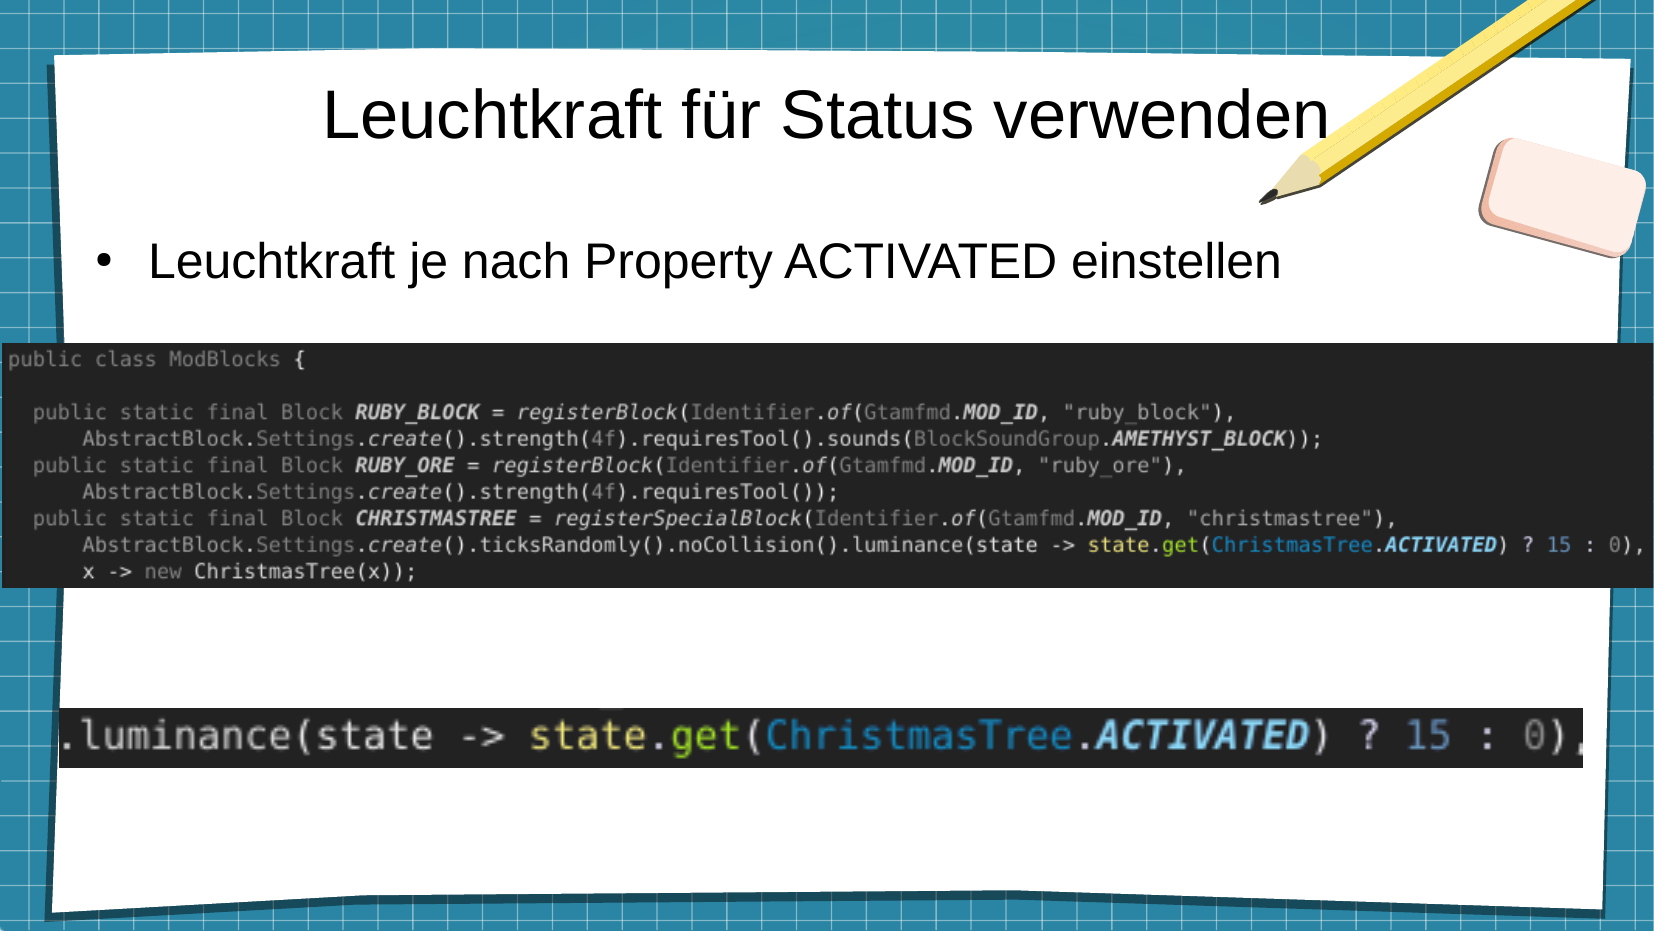

# Leuchtkraft für Status verwenden
Leuchtkraft je nach Property ACTIVATED einstellen